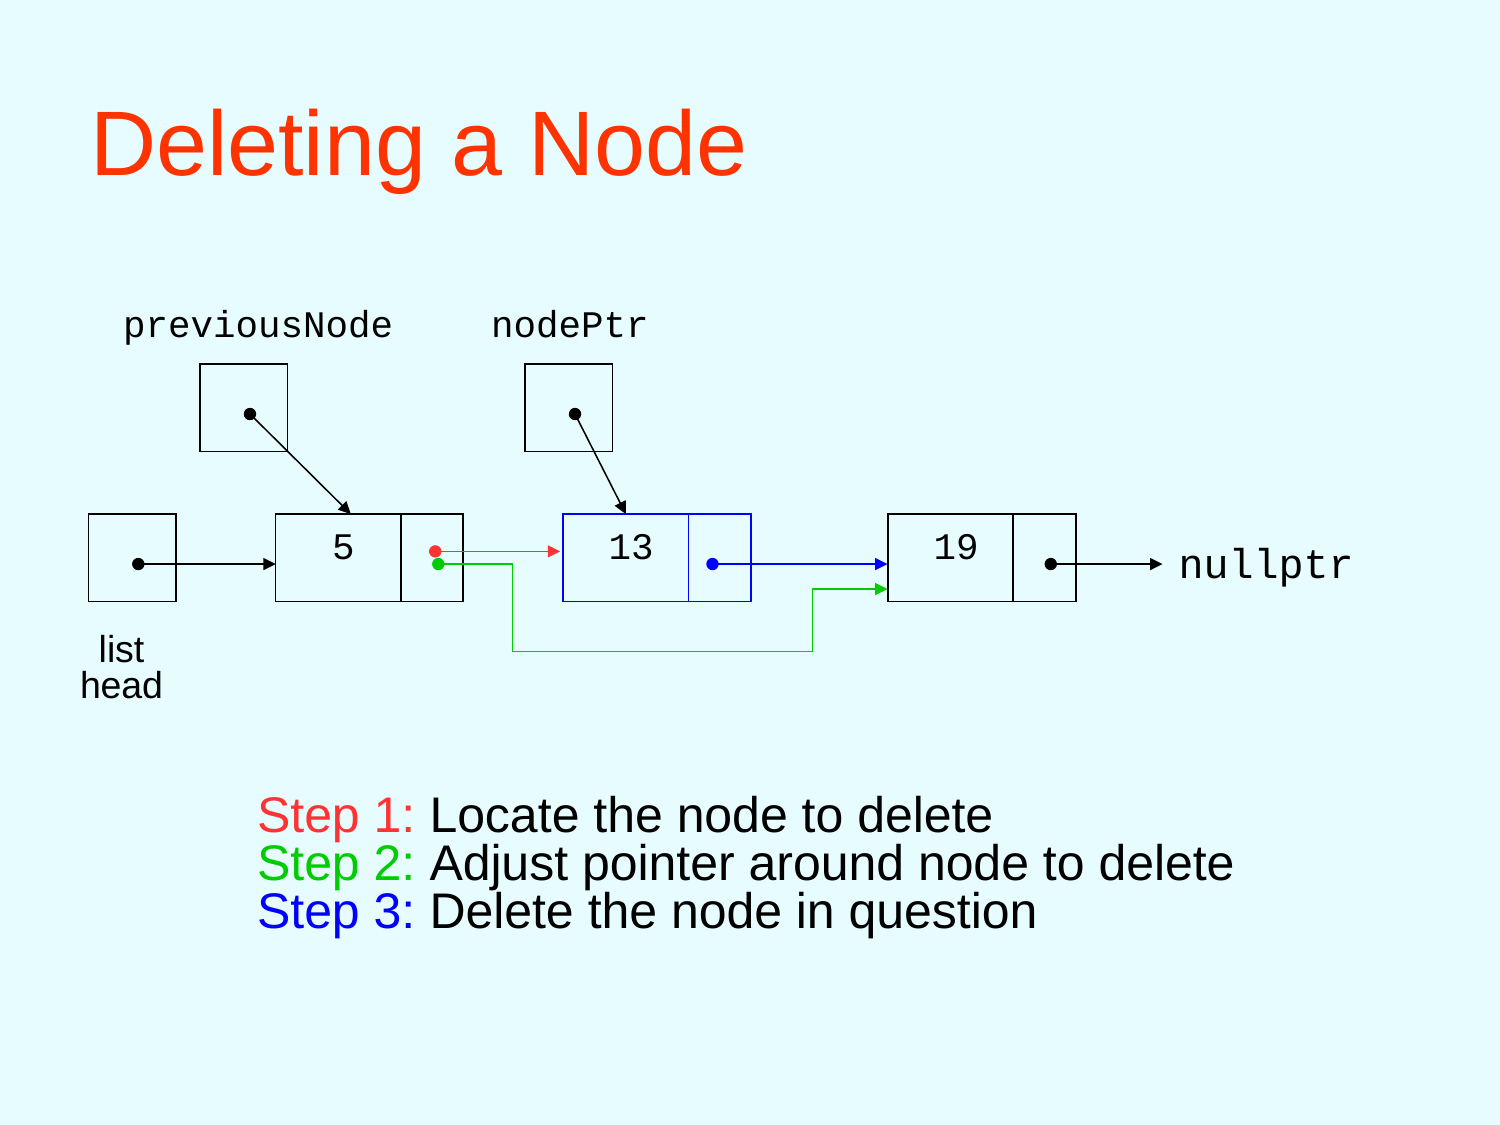

# Deleting a Node
previousNode
nodePtr
5
13
19
nullptr
list
head
Step 1: Locate the node to delete
Step 2: Adjust pointer around node to delete
Step 3: Delete the node in question